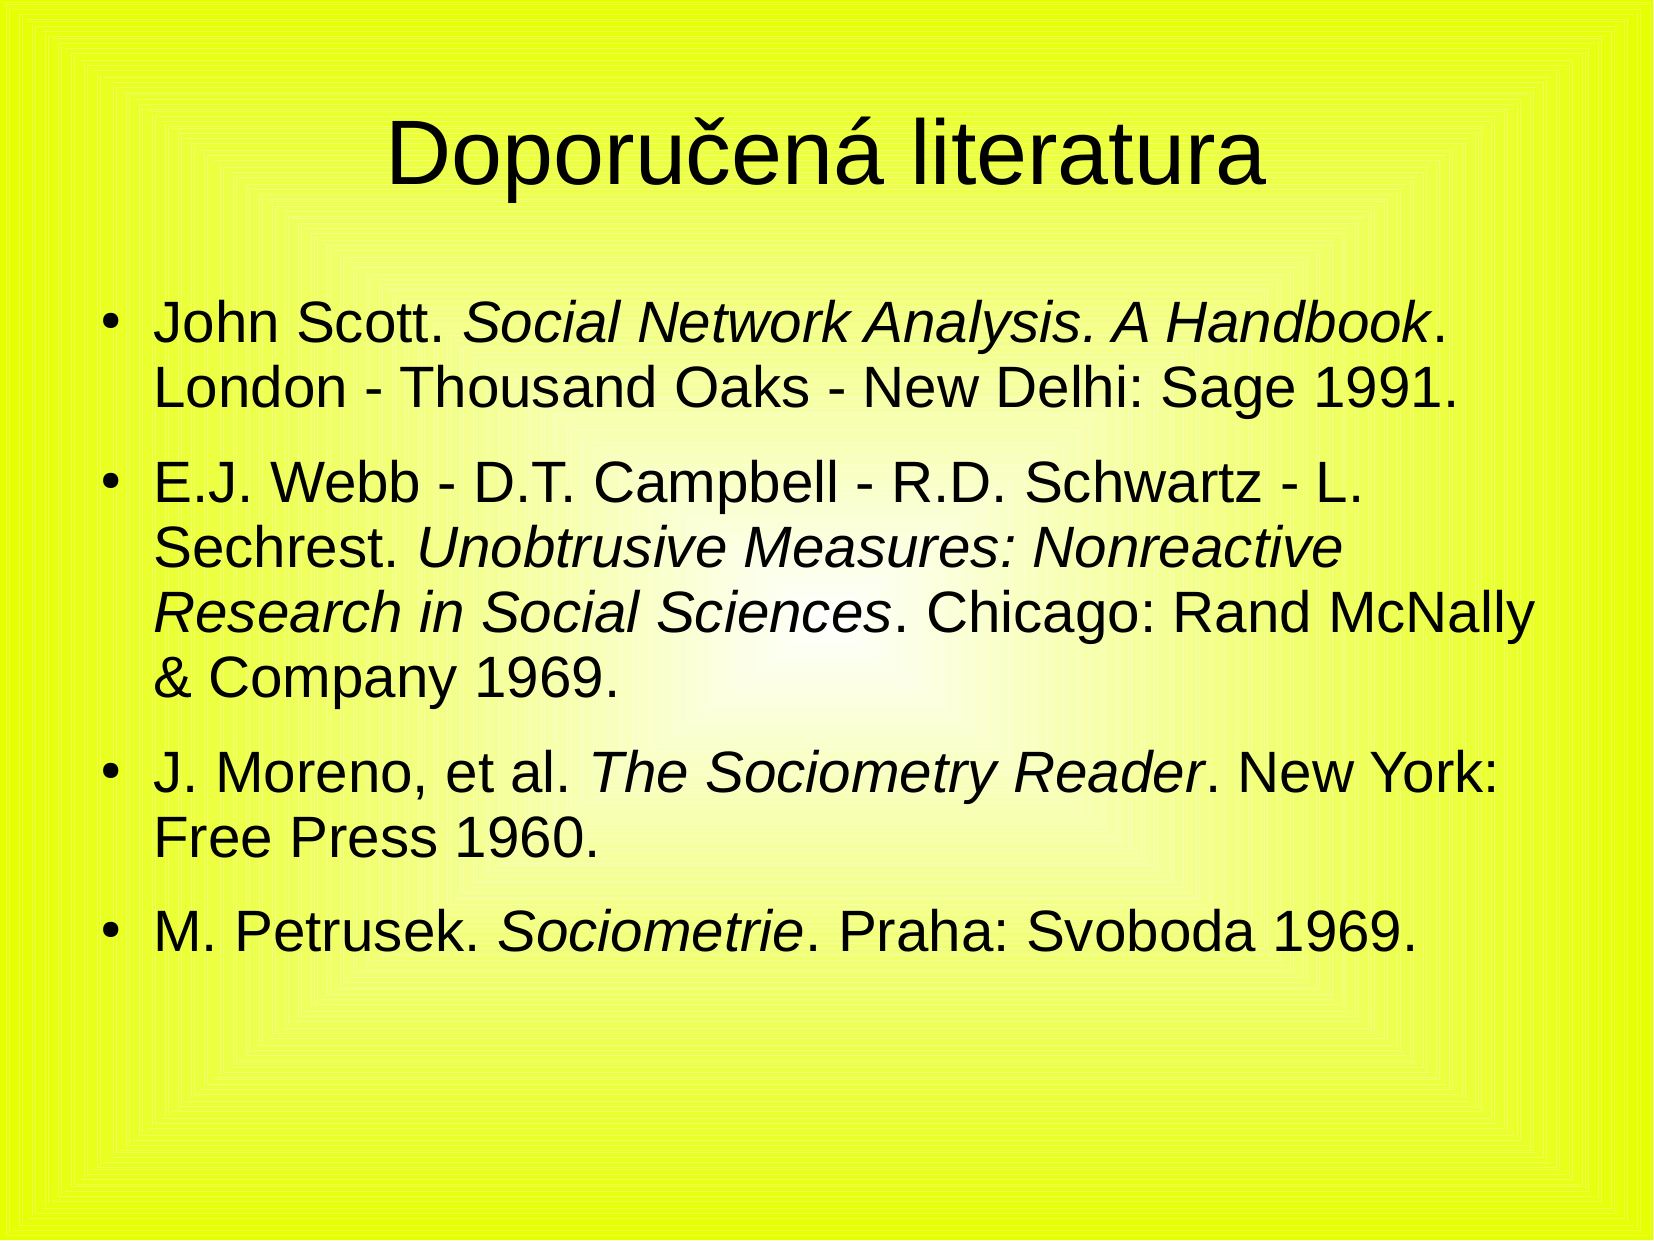

# Doporučená literatura
John Scott. Social Network Analysis. A Handbook. London - Thousand Oaks - New Delhi: Sage 1991.
E.J. Webb - D.T. Campbell - R.D. Schwartz - L. Sechrest. Unobtrusive Measures: Nonreactive Research in Social Sciences. Chicago: Rand McNally & Company 1969.
J. Moreno, et al. The Sociometry Reader. New York: Free Press 1960.
M. Petrusek. Sociometrie. Praha: Svoboda 1969.